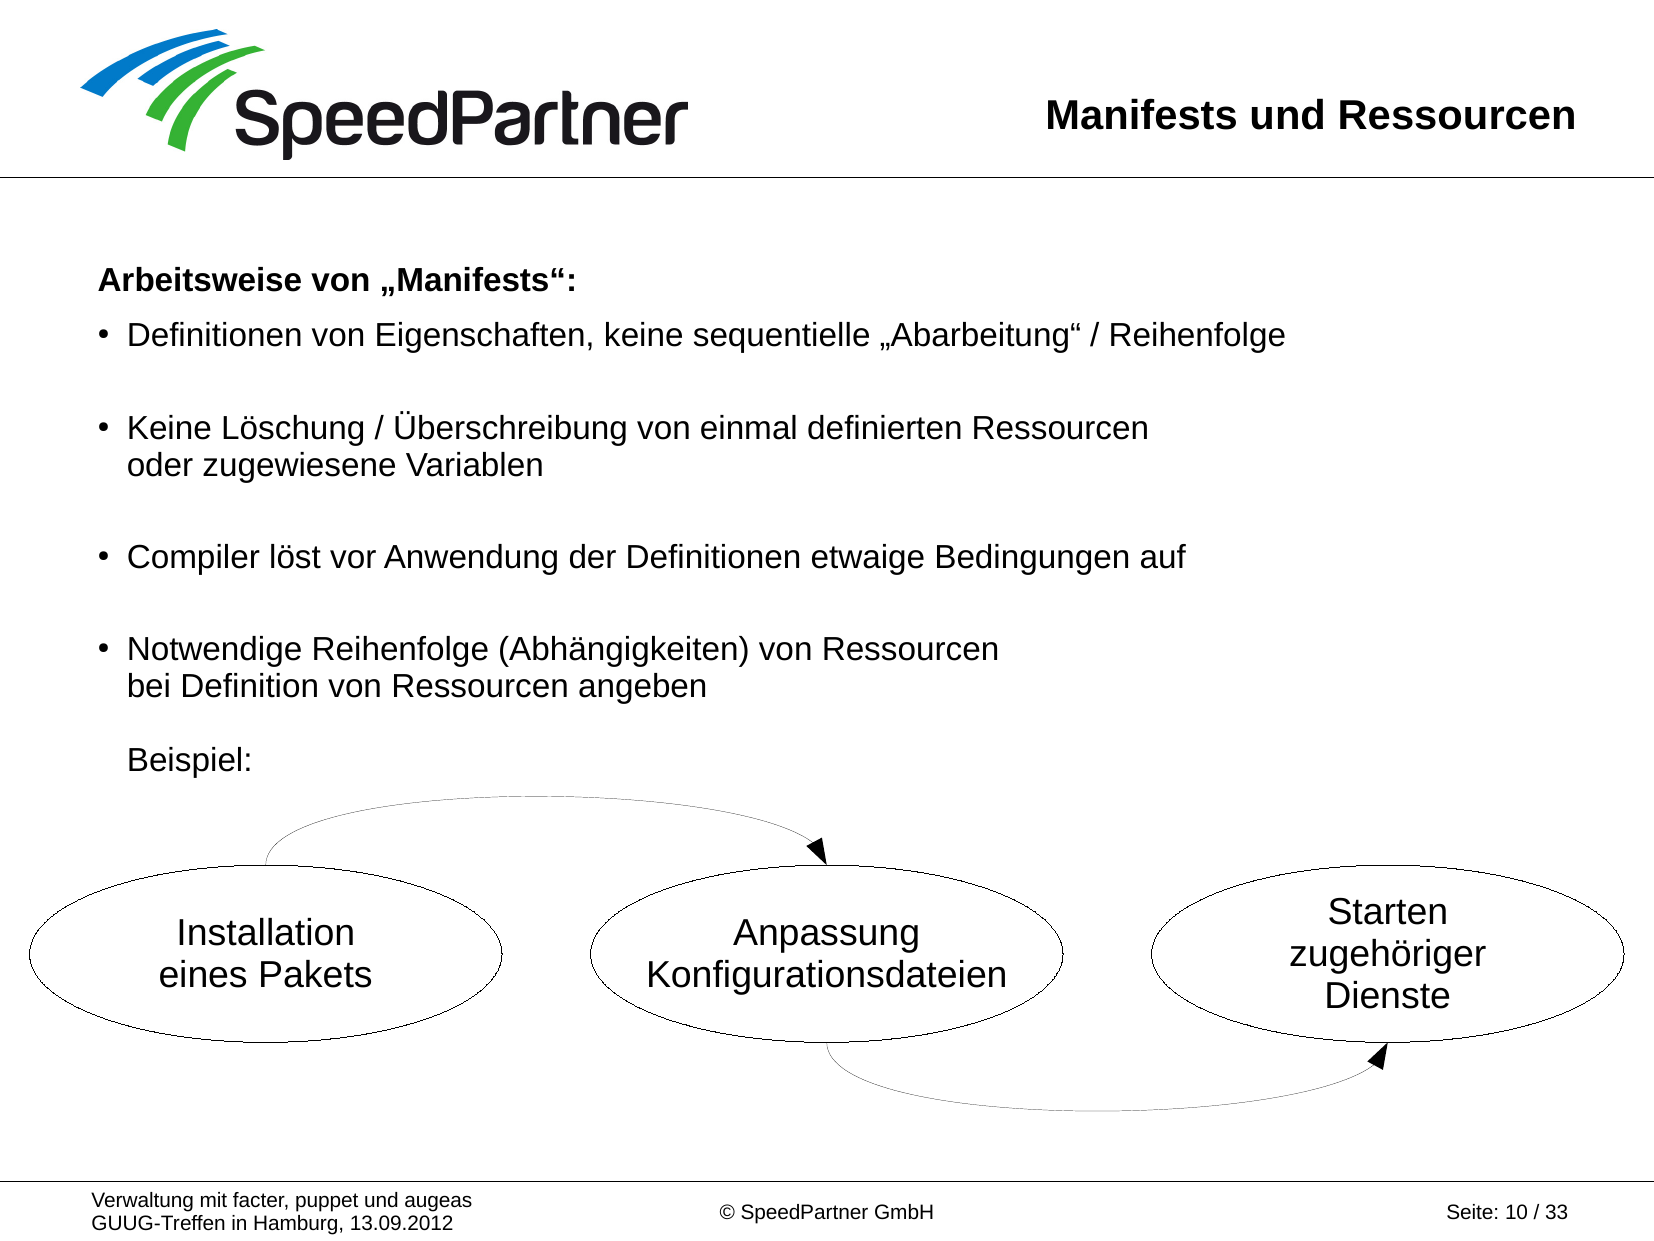

# Manifests und Ressourcen
Arbeitsweise von „Manifests“:
Definitionen von Eigenschaften, keine sequentielle „Abarbeitung“ / Reihenfolge
Keine Löschung / Überschreibung von einmal definierten Ressourcen
oder zugewiesene Variablen
Compiler löst vor Anwendung der Definitionen etwaige Bedingungen auf
Notwendige Reihenfolge (Abhängigkeiten) von Ressourcen
bei Definition von Ressourcen angeben
Beispiel:
Installation
eines Pakets
Anpassung
Konfigurationsdateien
Starten
zugehöriger
Dienste